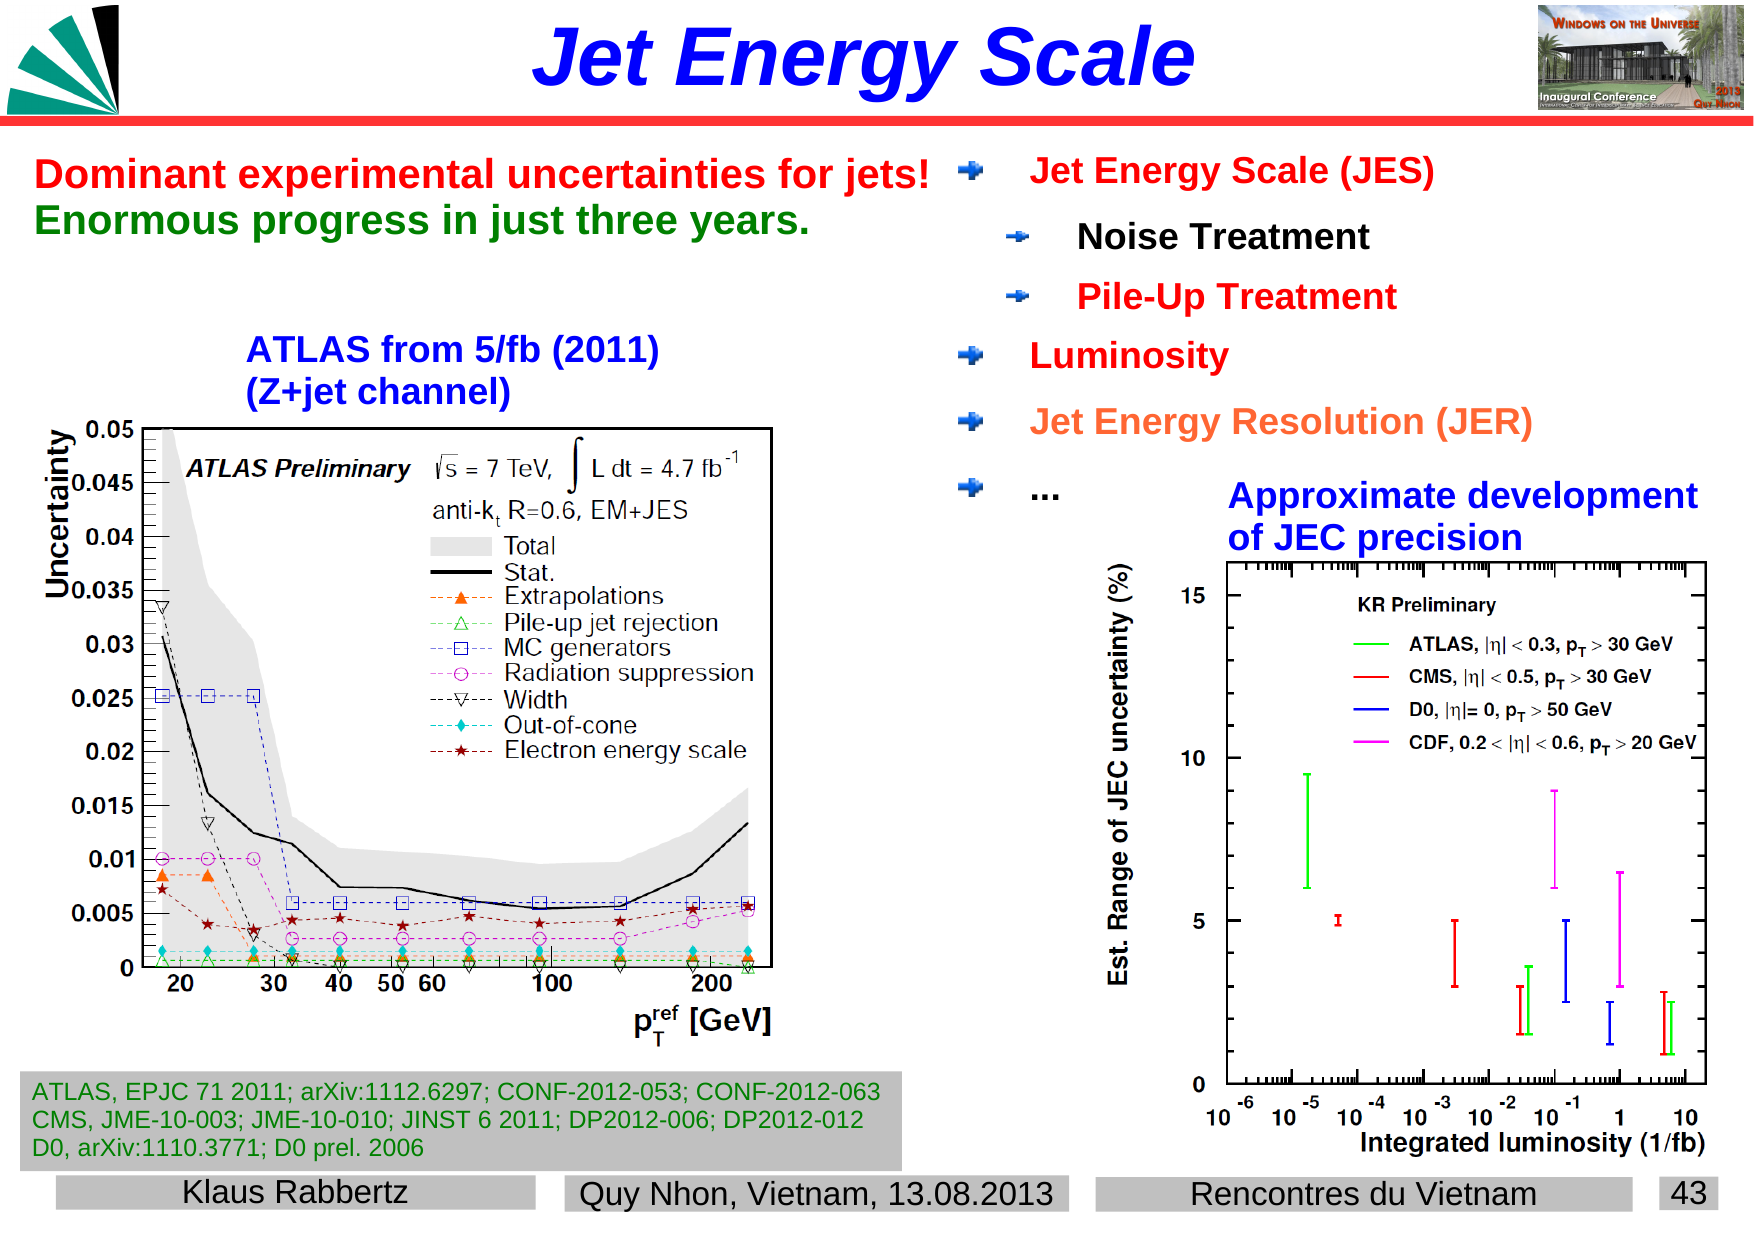

# Jet Energy Scale
Dominant experimental uncertainties for jets!
Enormous progress in just three years.
Jet Energy Scale (JES)
Noise Treatment
Pile-Up Treatment
Luminosity
Jet Energy Resolution (JER)
...
ATLAS from 5/fb (2011)
(Z+jet channel)
Approximate development
of JEC precision
ATLAS, EPJC 71 2011; arXiv:1112.6297; CONF-2012-053; CONF-2012-063
CMS, JME-10-003; JME-10-010; JINST 6 2011; DP2012-006; DP2012-012
D0, arXiv:1110.3771; D0 prel. 2006